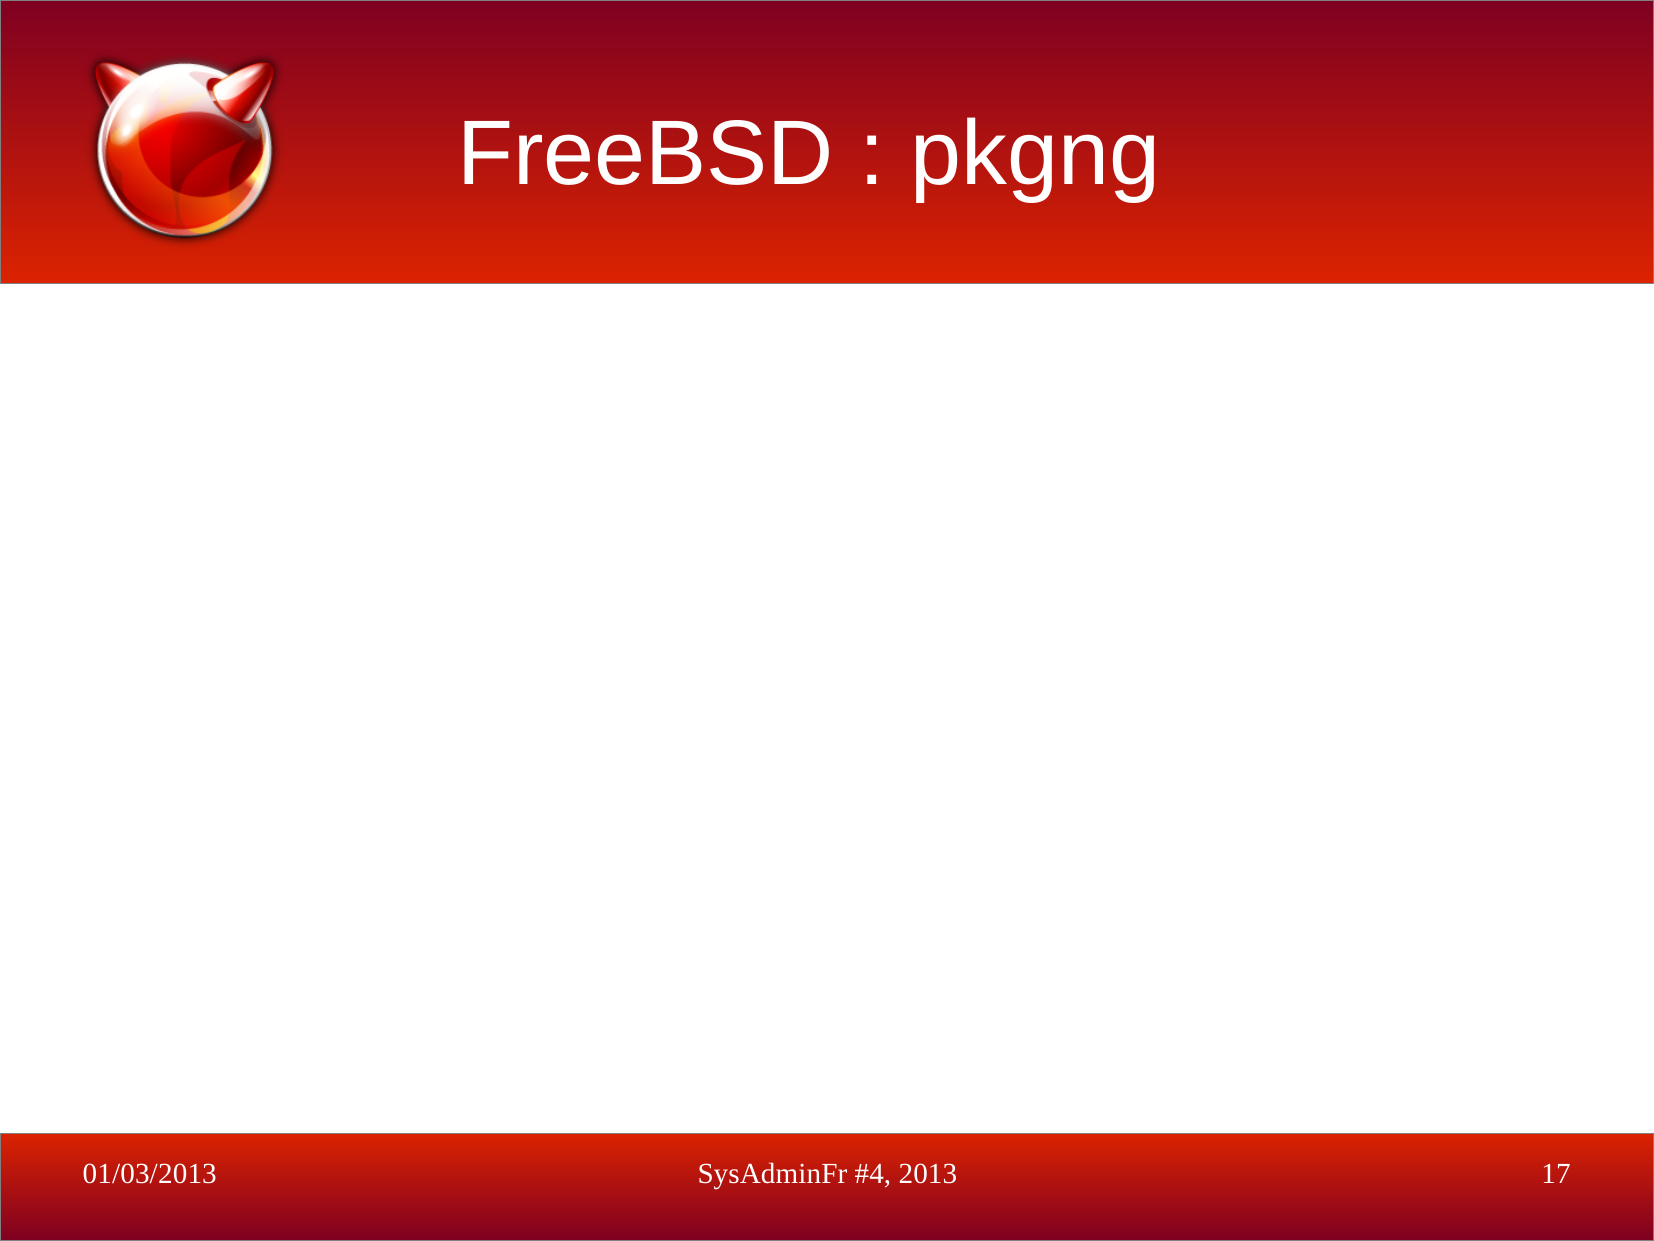

# FreeBSD : pkgng
01/03/2013
SysAdminFr #4, 2013
17